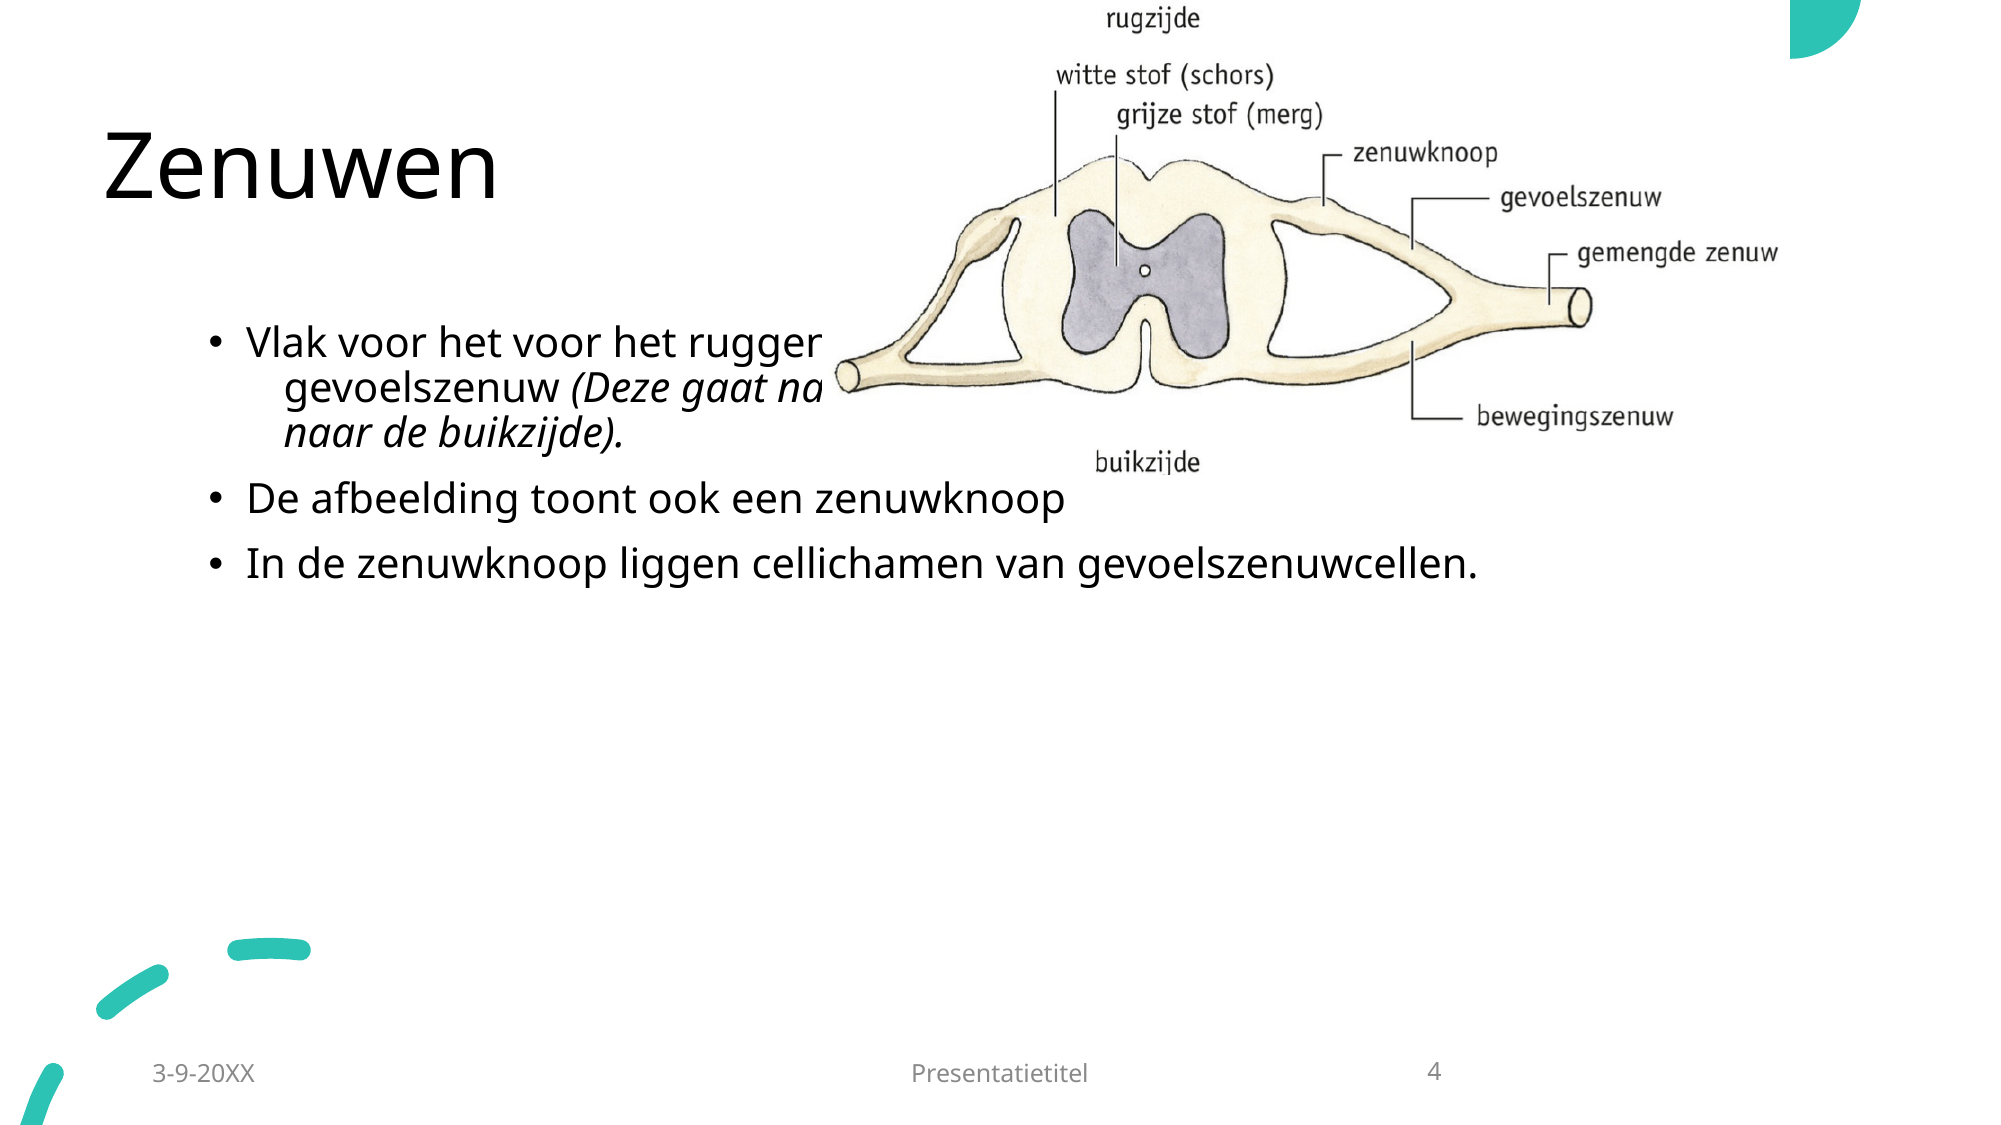

# Zenuwen
Vlak voor het voor het ruggenmerg splits de gemengde zenuw in tweeën: De gevoelszenuw (Deze gaat naar de rugzijde) en de bewegingszenuw (Deze gaat naar de buikzijde).
De afbeelding toont ook een zenuwknoop
In de zenuwknoop liggen cellichamen van gevoelszenuwcellen.
3-9-20XX
Presentatietitel